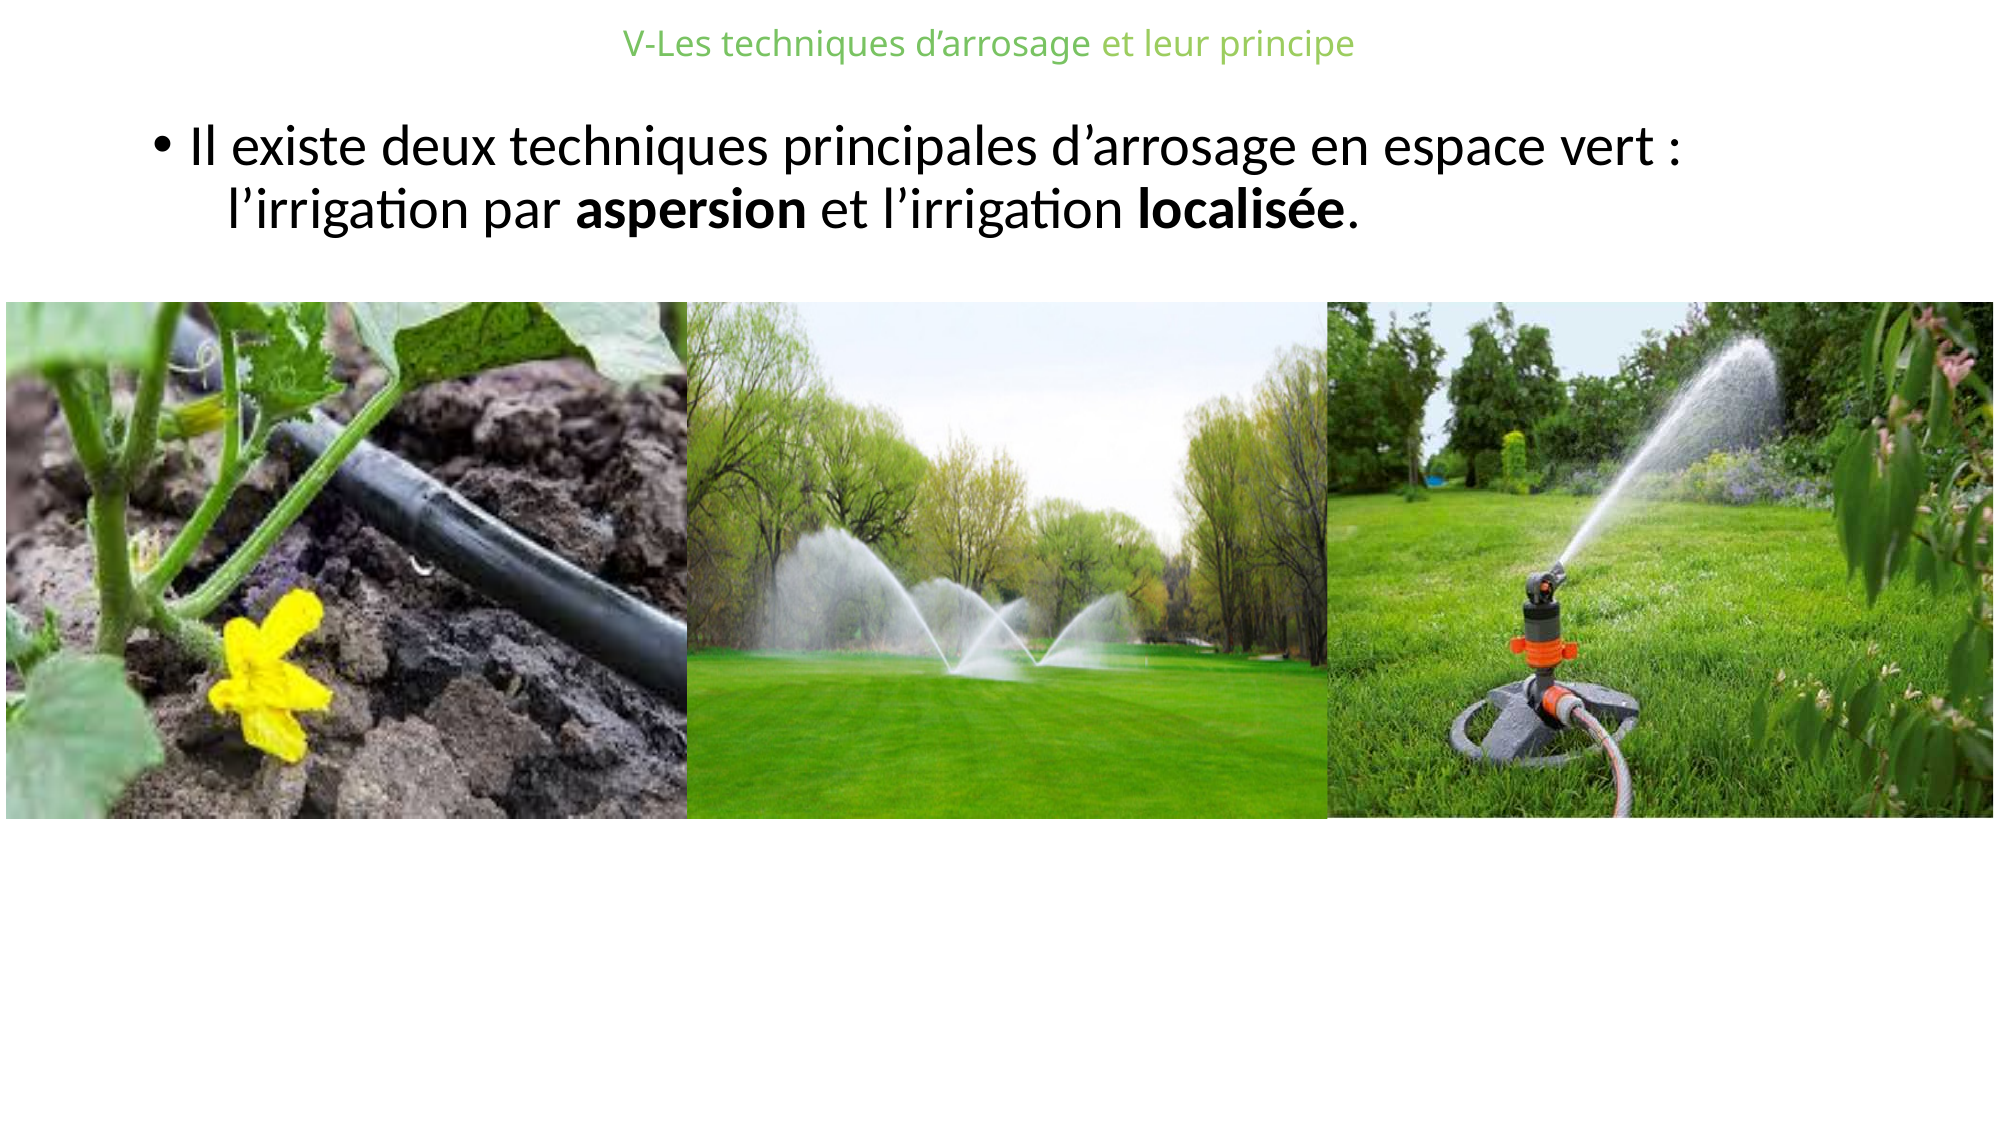

# V-Les techniques d’arrosage et leur principe
Il existe deux techniques principales d’arrosage en espace vert : l’irrigation par aspersion et l’irrigation localisée.